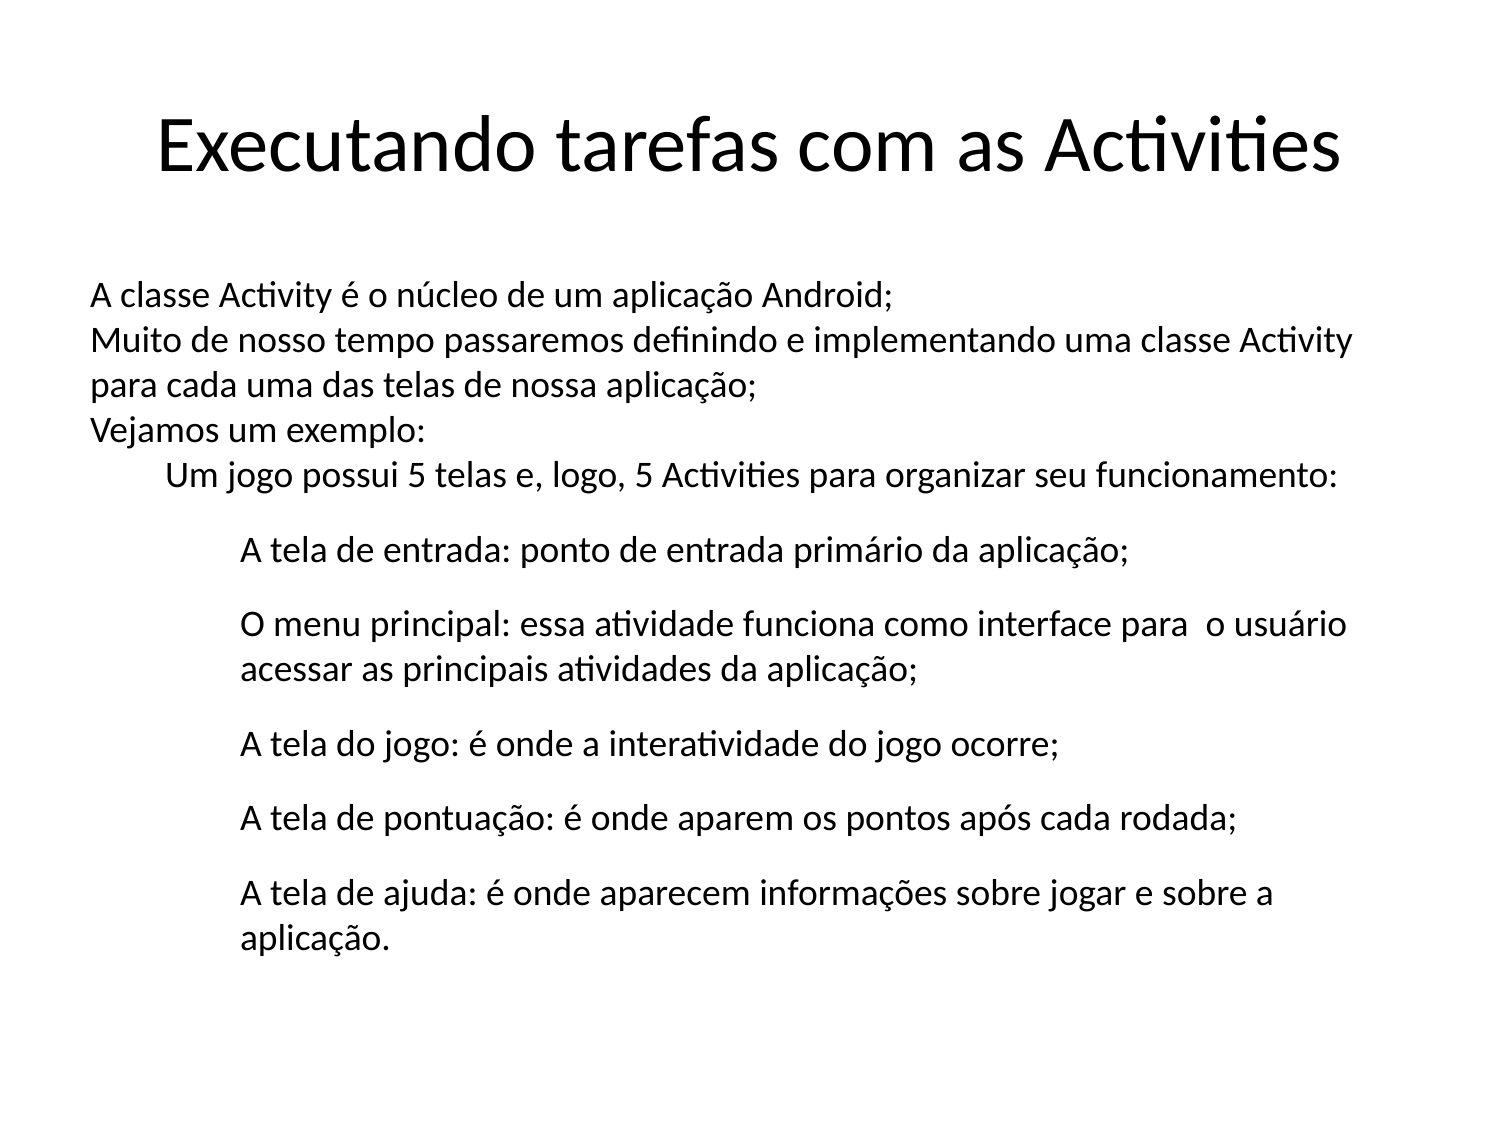

# Executando tarefas com as Activities
A classe Activity é o núcleo de um aplicação Android;
Muito de nosso tempo passaremos definindo e implementando uma classe Activity para cada uma das telas de nossa aplicação;
Vejamos um exemplo:
Um jogo possui 5 telas e, logo, 5 Activities para organizar seu funcionamento:
A tela de entrada: ponto de entrada primário da aplicação;
O menu principal: essa atividade funciona como interface para o usuário acessar as principais atividades da aplicação;
A tela do jogo: é onde a interatividade do jogo ocorre;
A tela de pontuação: é onde aparem os pontos após cada rodada;
A tela de ajuda: é onde aparecem informações sobre jogar e sobre a aplicação.